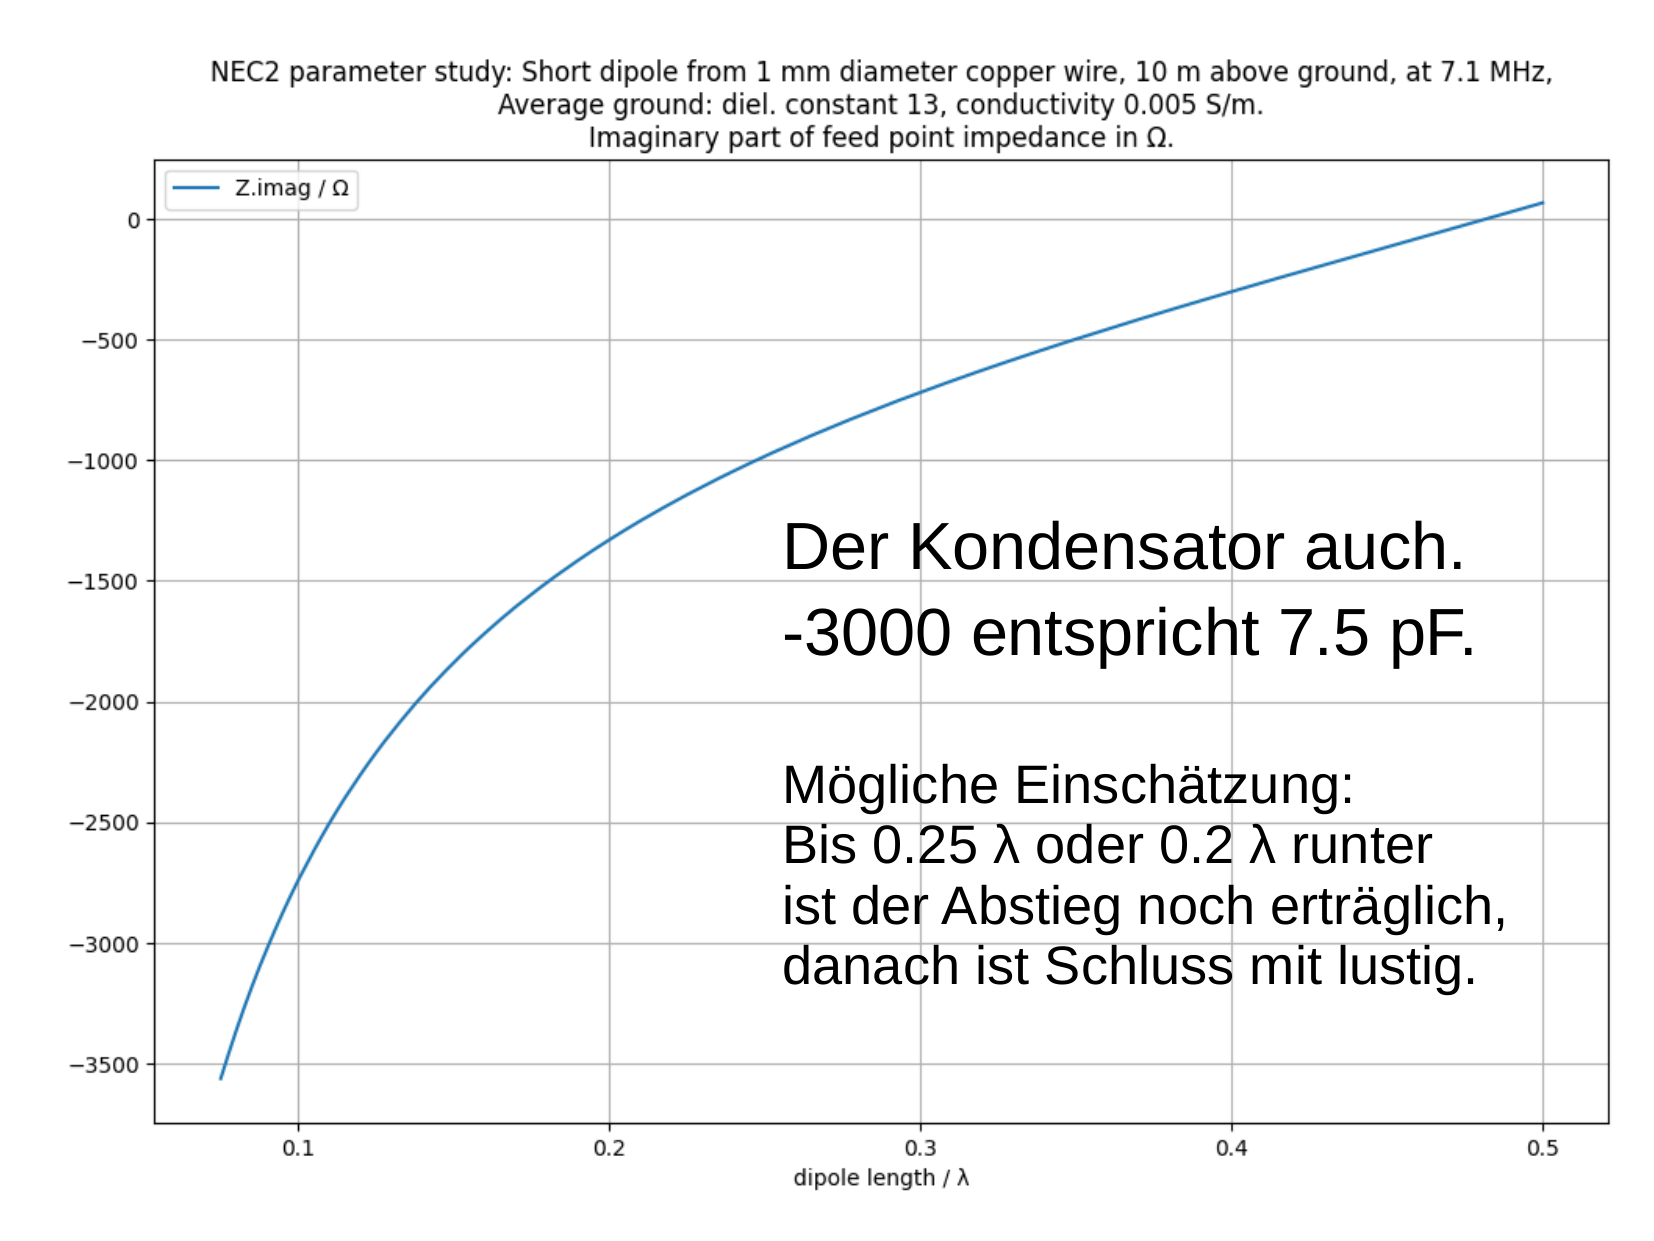

#
Der Kondensator auch.
-3000 entspricht 7.5 pF.
Mögliche Einschätzung:
Bis 0.25 λ oder 0.2 λ runter
ist der Abstieg noch erträglich,
danach ist Schluss mit lustig.
18